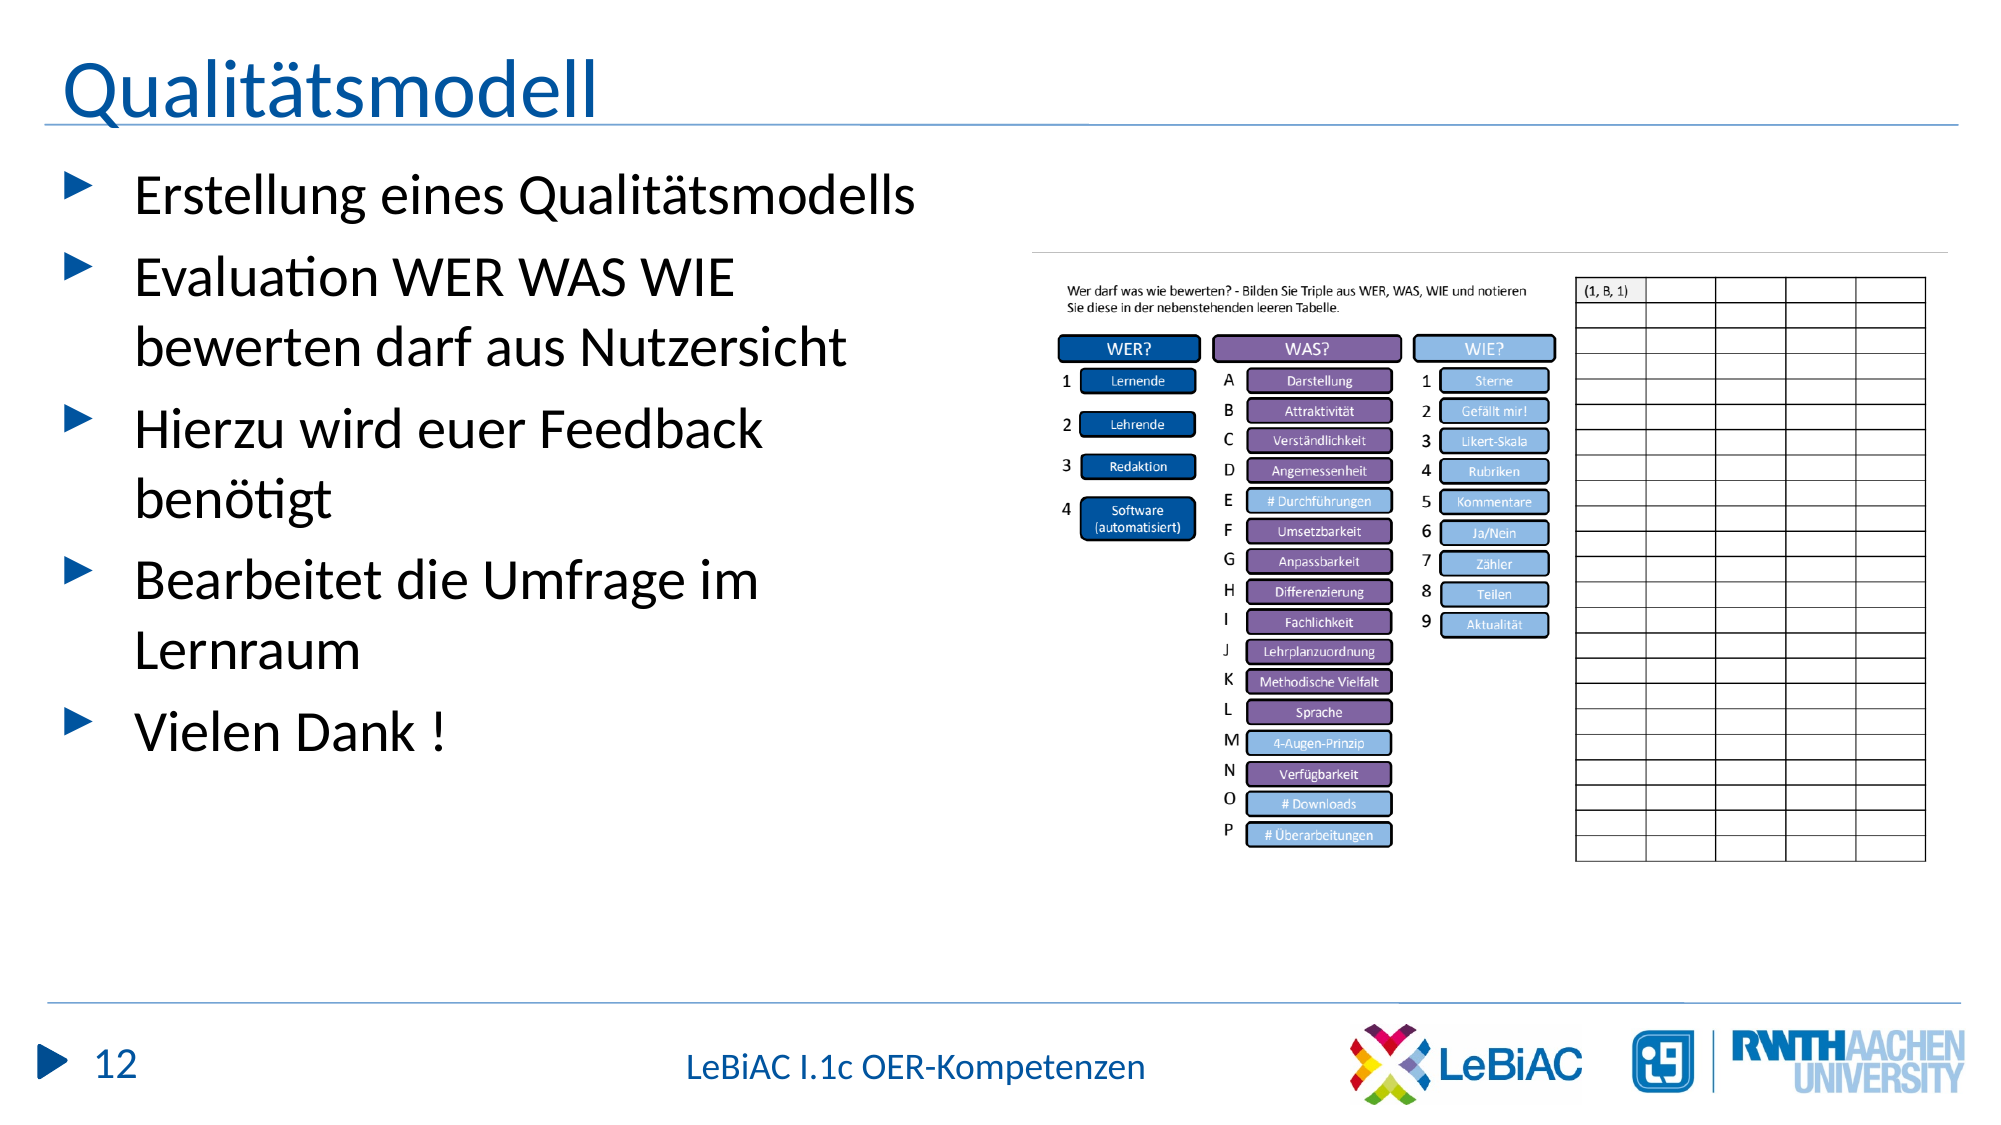

# Qualitätsmodell
Erstellung eines Qualitätsmodells
Evaluation WER WAS WIE bewerten darf aus Nutzersicht
Hierzu wird euer Feedback benötigt
Bearbeitet die Umfrage im Lernraum
Vielen Dank !